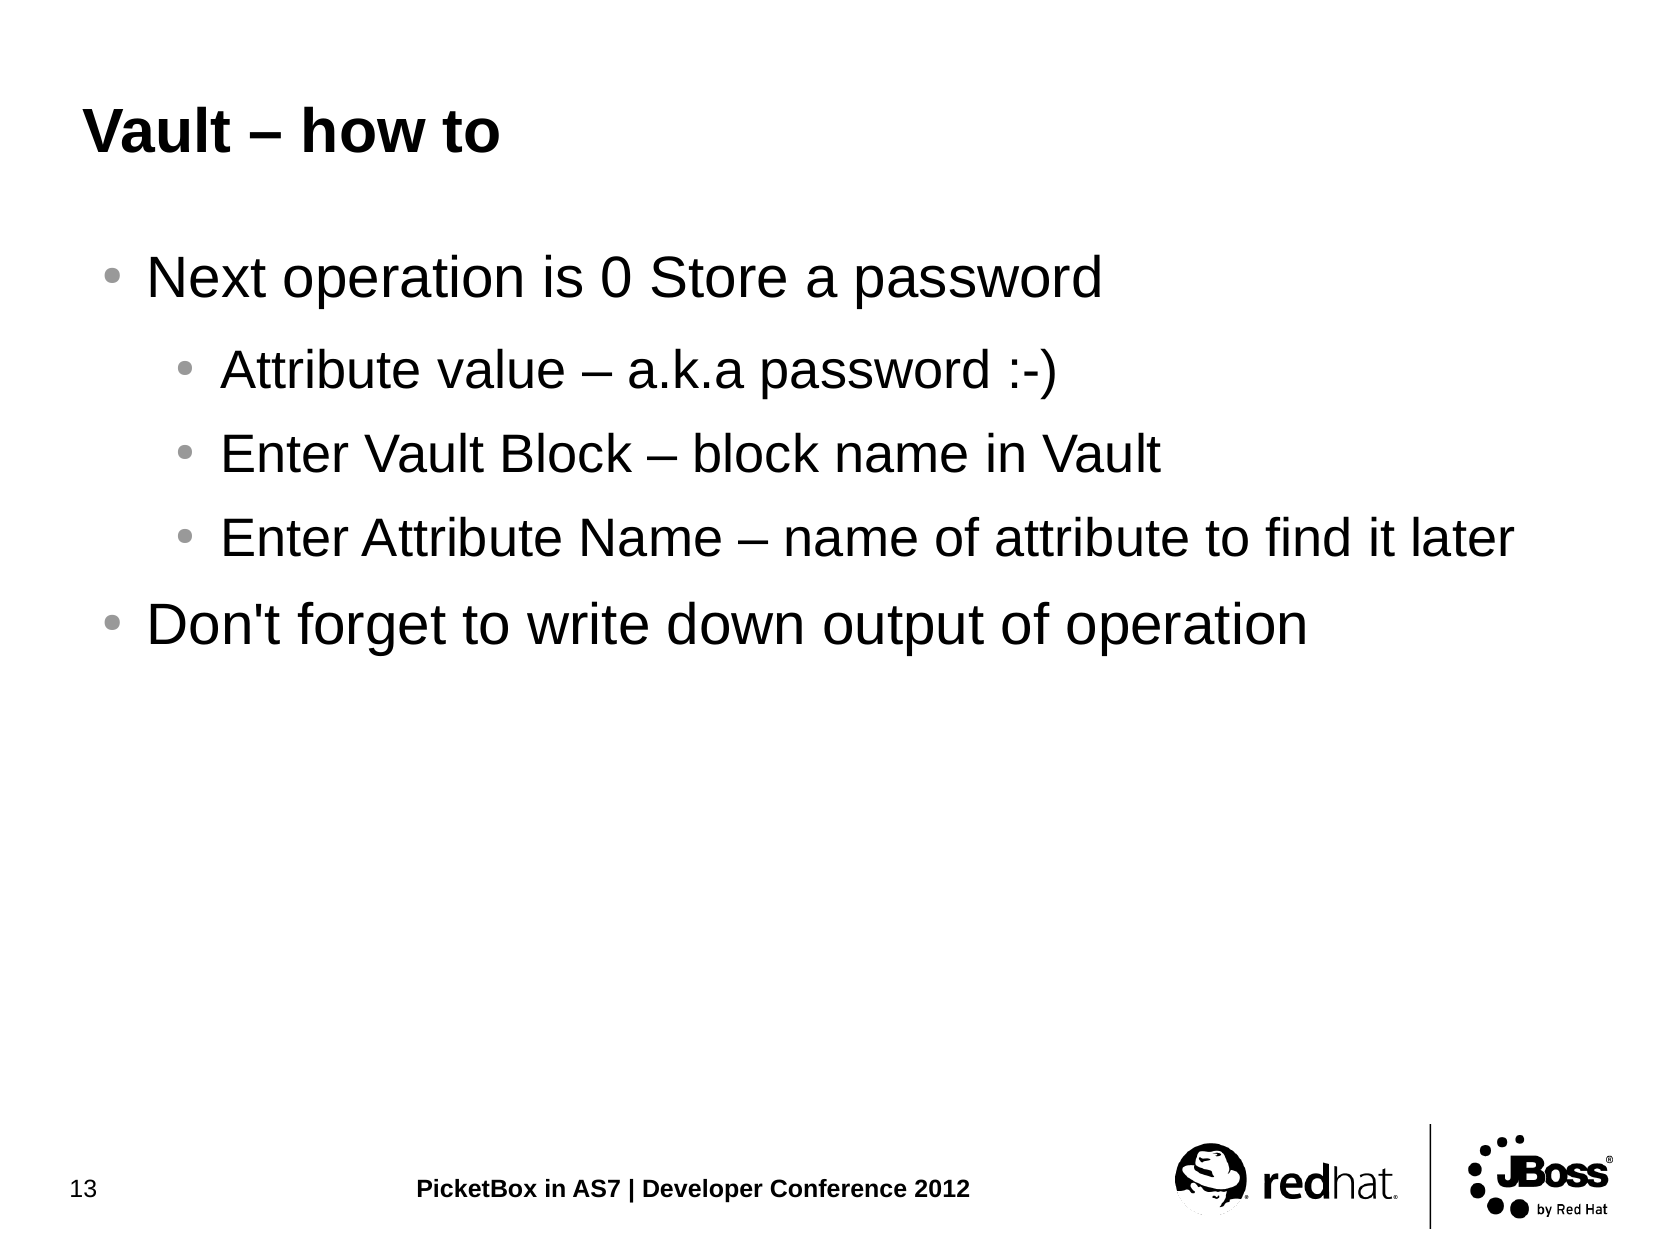

# Vault – how to
Next operation is 0 Store a password
Attribute value – a.k.a password :-)
Enter Vault Block – block name in Vault
Enter Attribute Name – name of attribute to find it later
Don't forget to write down output of operation